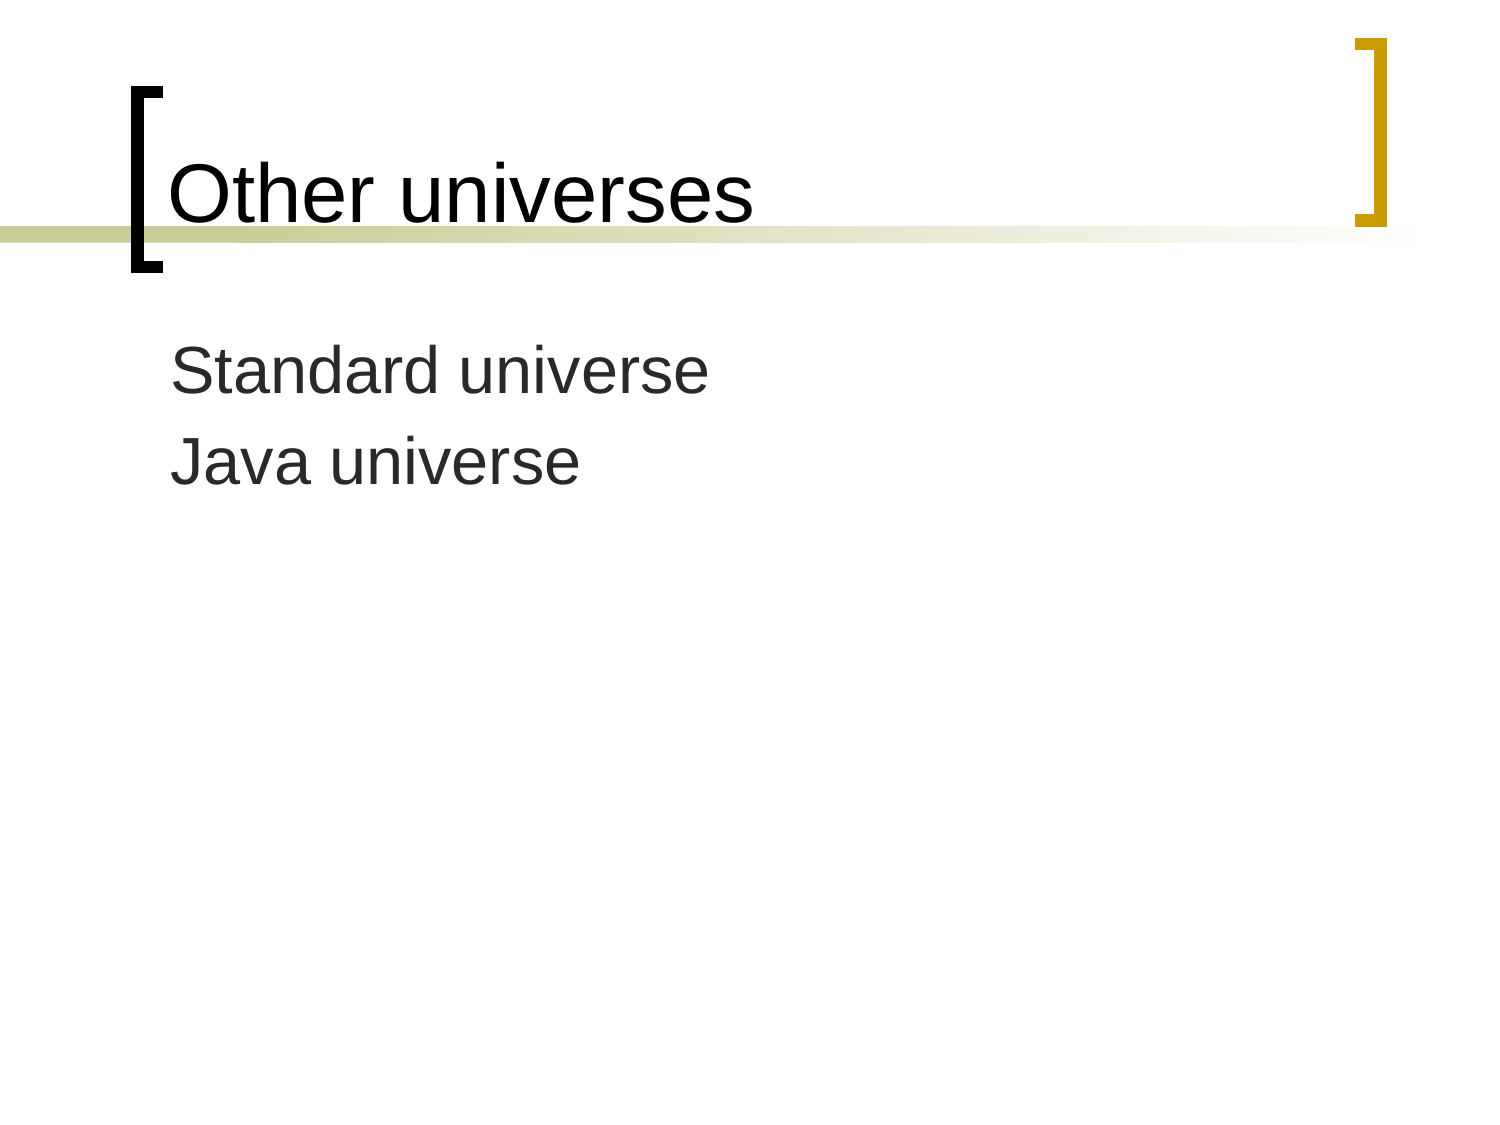

# Other universes
Standard universe
Java universe